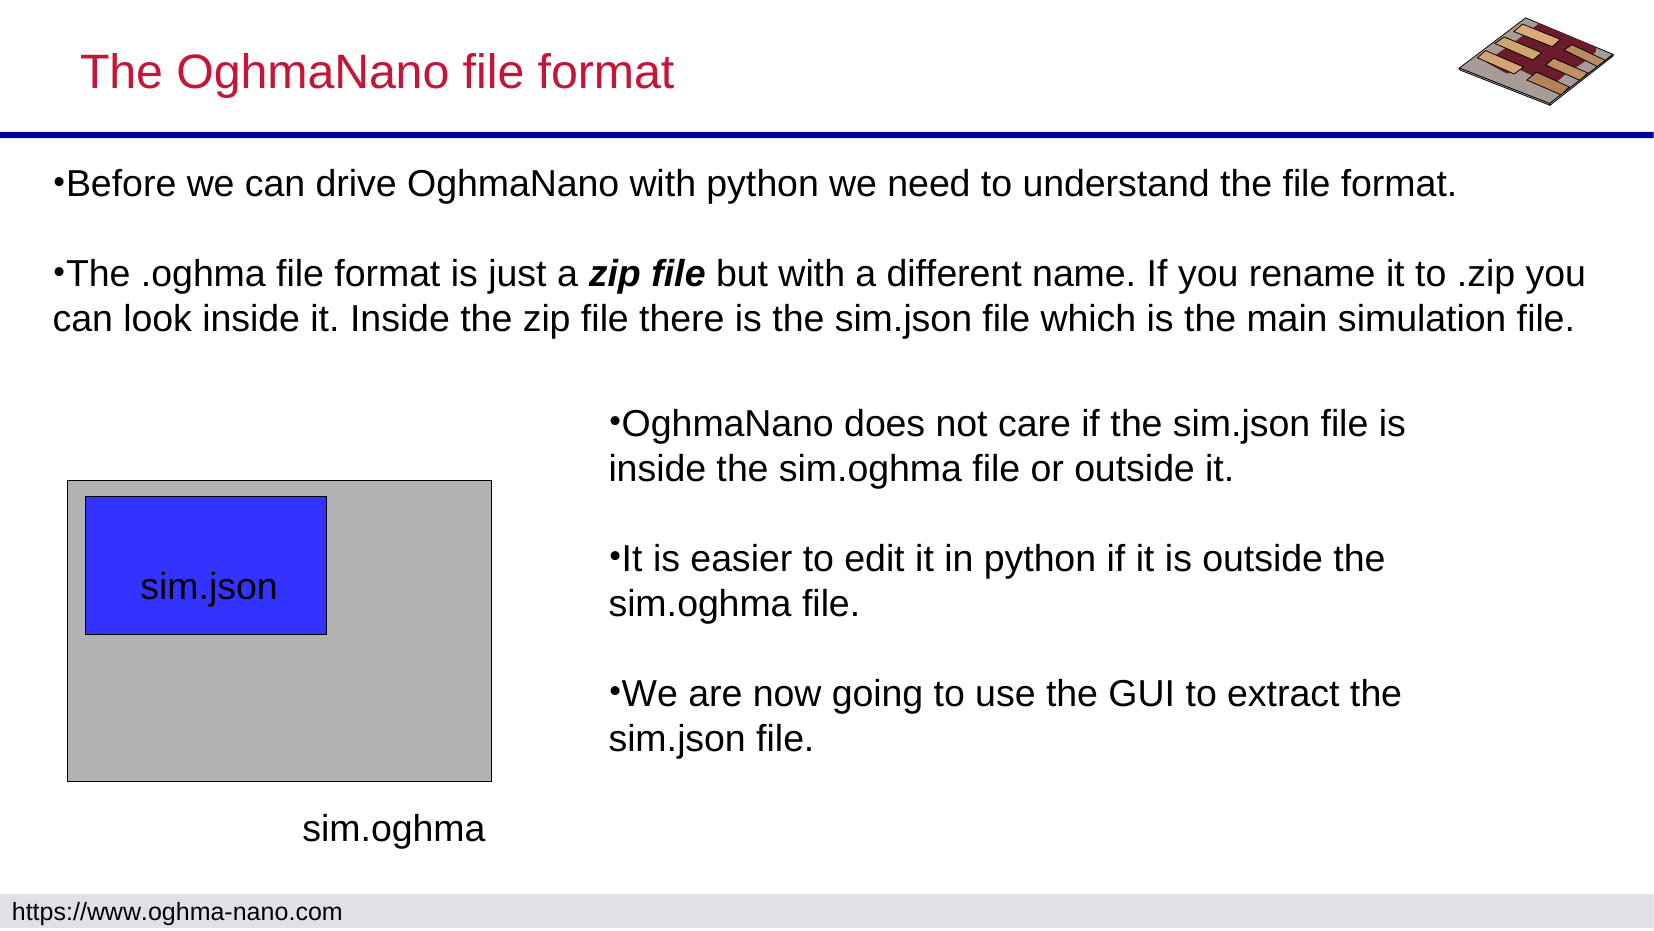

# The OghmaNano file format
Before we can drive OghmaNano with python we need to understand the file format.
The .oghma file format is just a zip file but with a different name. If you rename it to .zip you can look inside it. Inside the zip file there is the sim.json file which is the main simulation file.
OghmaNano does not care if the sim.json file is inside the sim.oghma file or outside it.
It is easier to edit it in python if it is outside the sim.oghma file.
We are now going to use the GUI to extract the sim.json file.
sim.json
sim.oghma